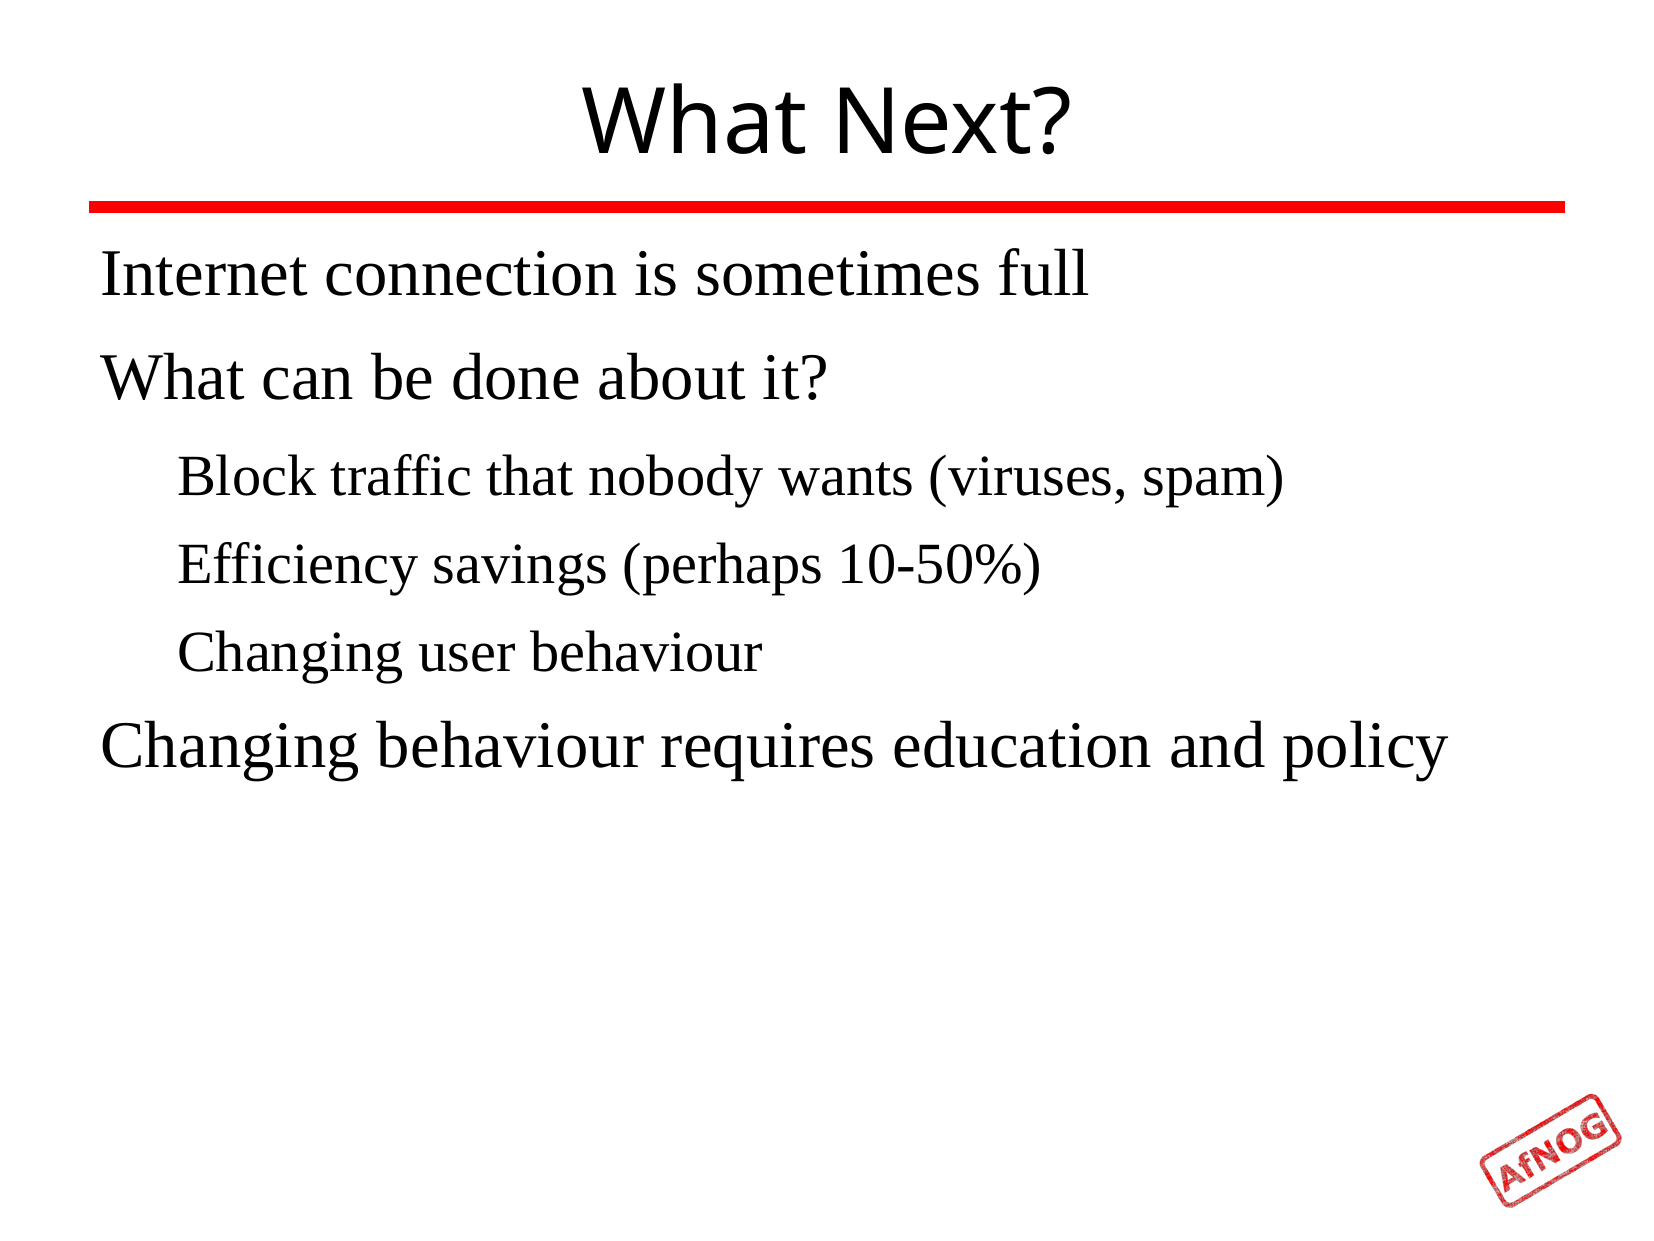

# What Next?
Internet connection is sometimes full
What can be done about it?
Block traffic that nobody wants (viruses, spam)
Efficiency savings (perhaps 10-50%)
Changing user behaviour
Changing behaviour requires education and policy